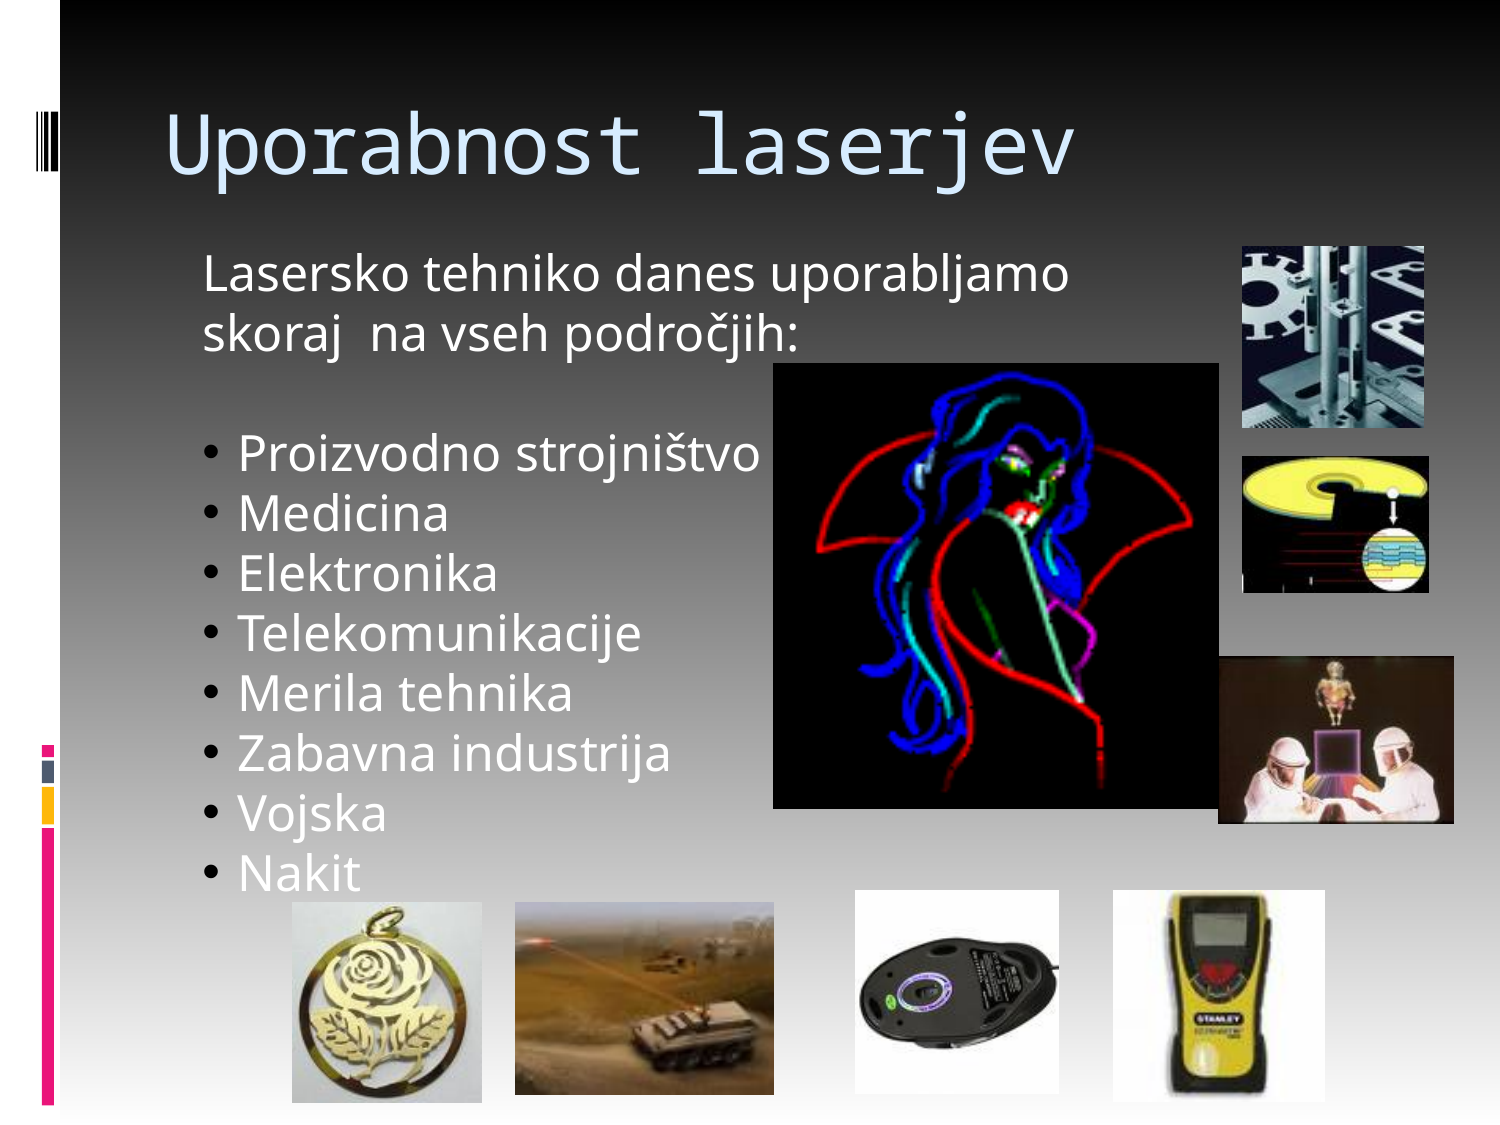

# Uporabnost laserjev
Lasersko tehniko danes uporabljamo skoraj na vseh področjih:
Proizvodno strojništvo
Medicina
Elektronika
Telekomunikacije
Merila tehnika
Zabavna industrija
Vojska
Nakit